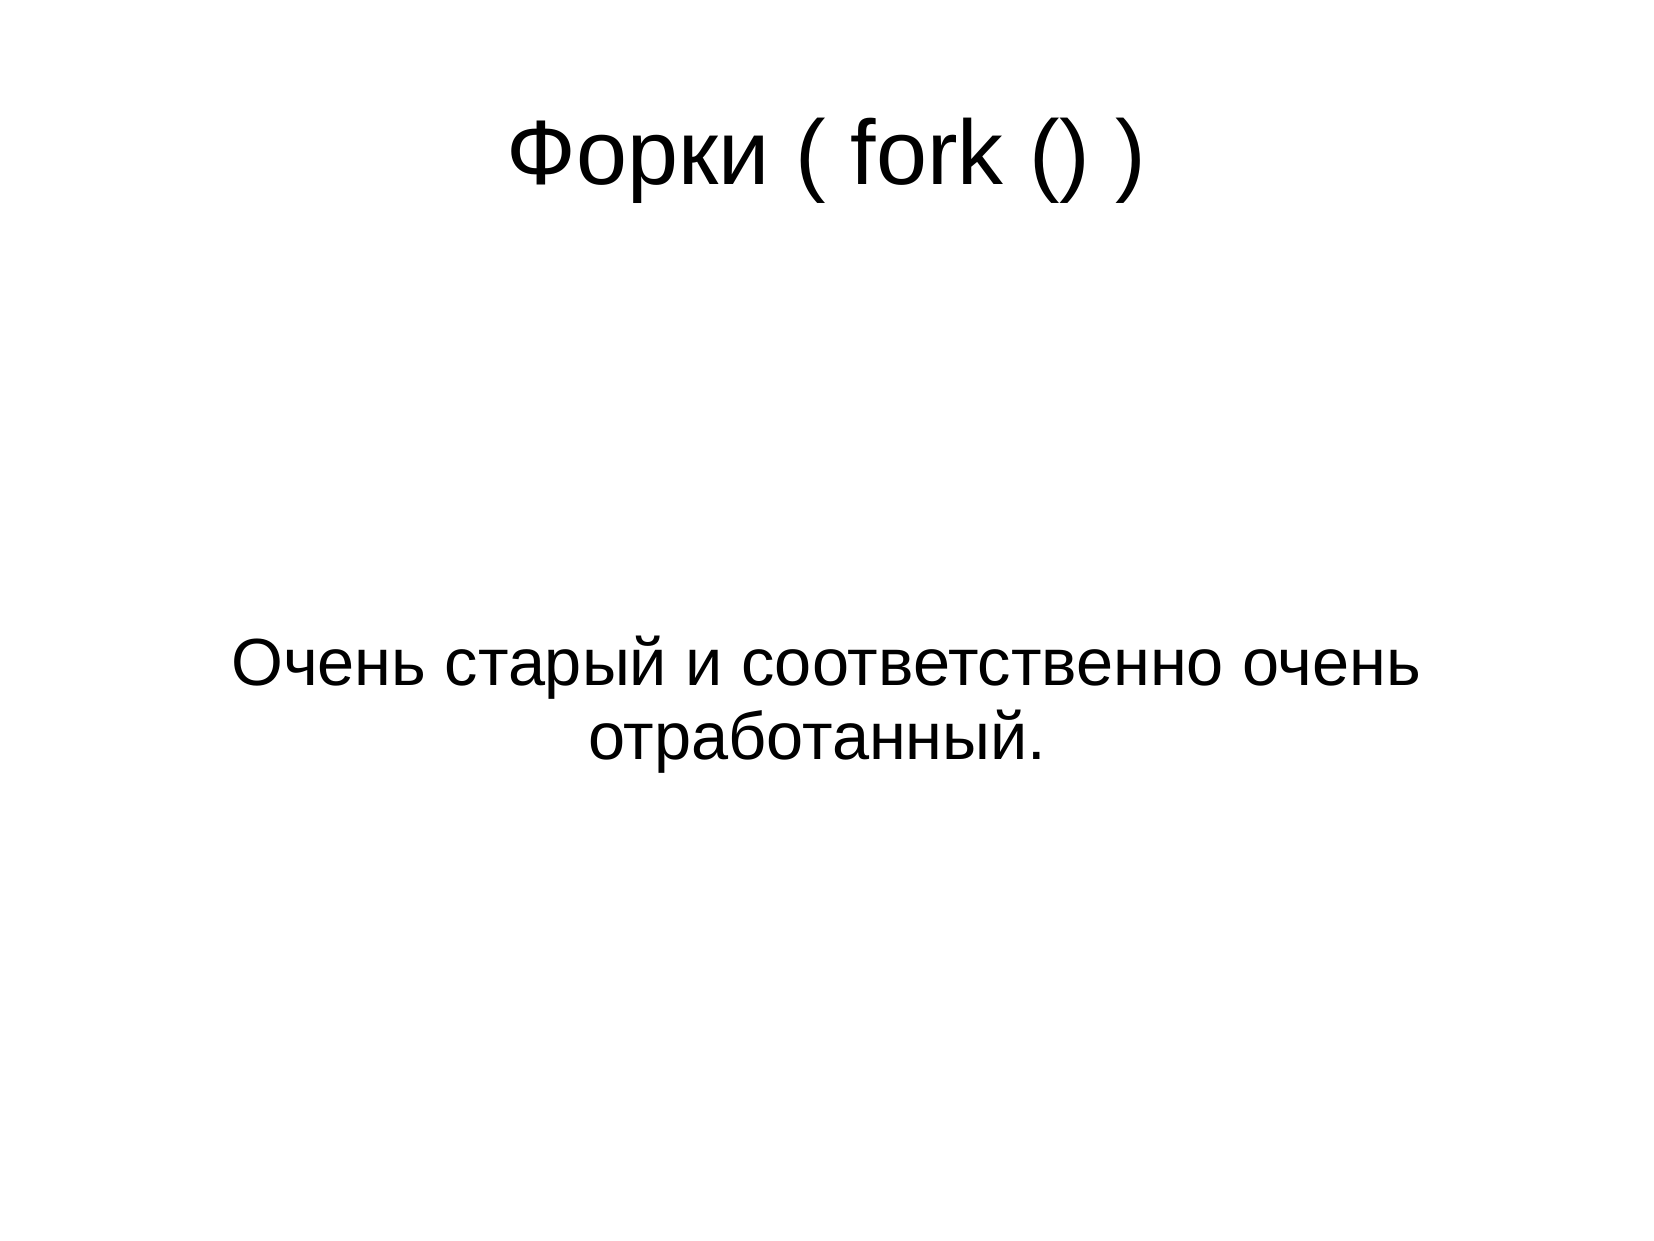

# Форки ( fork () )
Очень старый и соответственно очень отработанный.